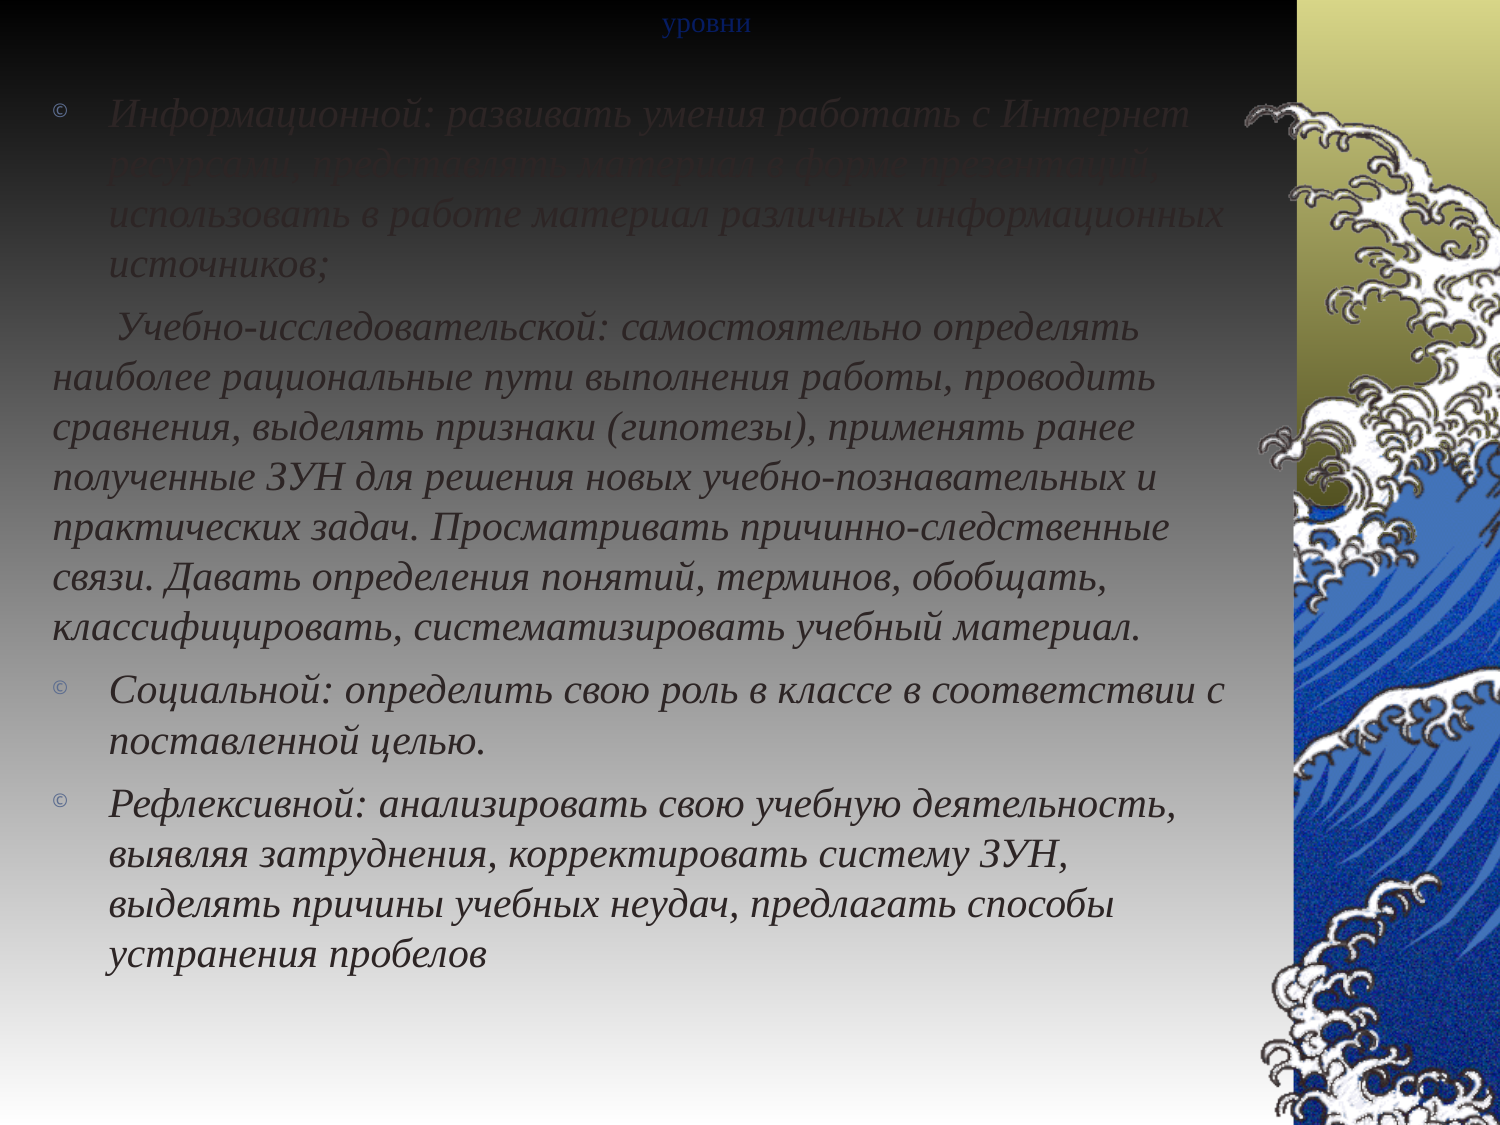

# уровни
Информационной: развивать умения работать с Интернет ресурсами, представлять материал в форме презентаций, использовать в работе материал различных информационных источников;
 Учебно-исследовательской: самостоятельно определять наиболее рациональные пути выполнения работы, проводить сравнения, выделять признаки (гипотезы), применять ранее полученные ЗУН для решения новых учебно-познавательных и практических задач. Просматривать причинно-следственные связи. Давать определения понятий, терминов, обобщать, классифицировать, систематизировать учебный материал.
Социальной: определить свою роль в классе в соответствии с поставленной целью.
Рефлексивной: анализировать свою учебную деятельность, выявляя затруднения, корректировать систему ЗУН, выделять причины учебных неудач, предлагать способы устранения пробелов